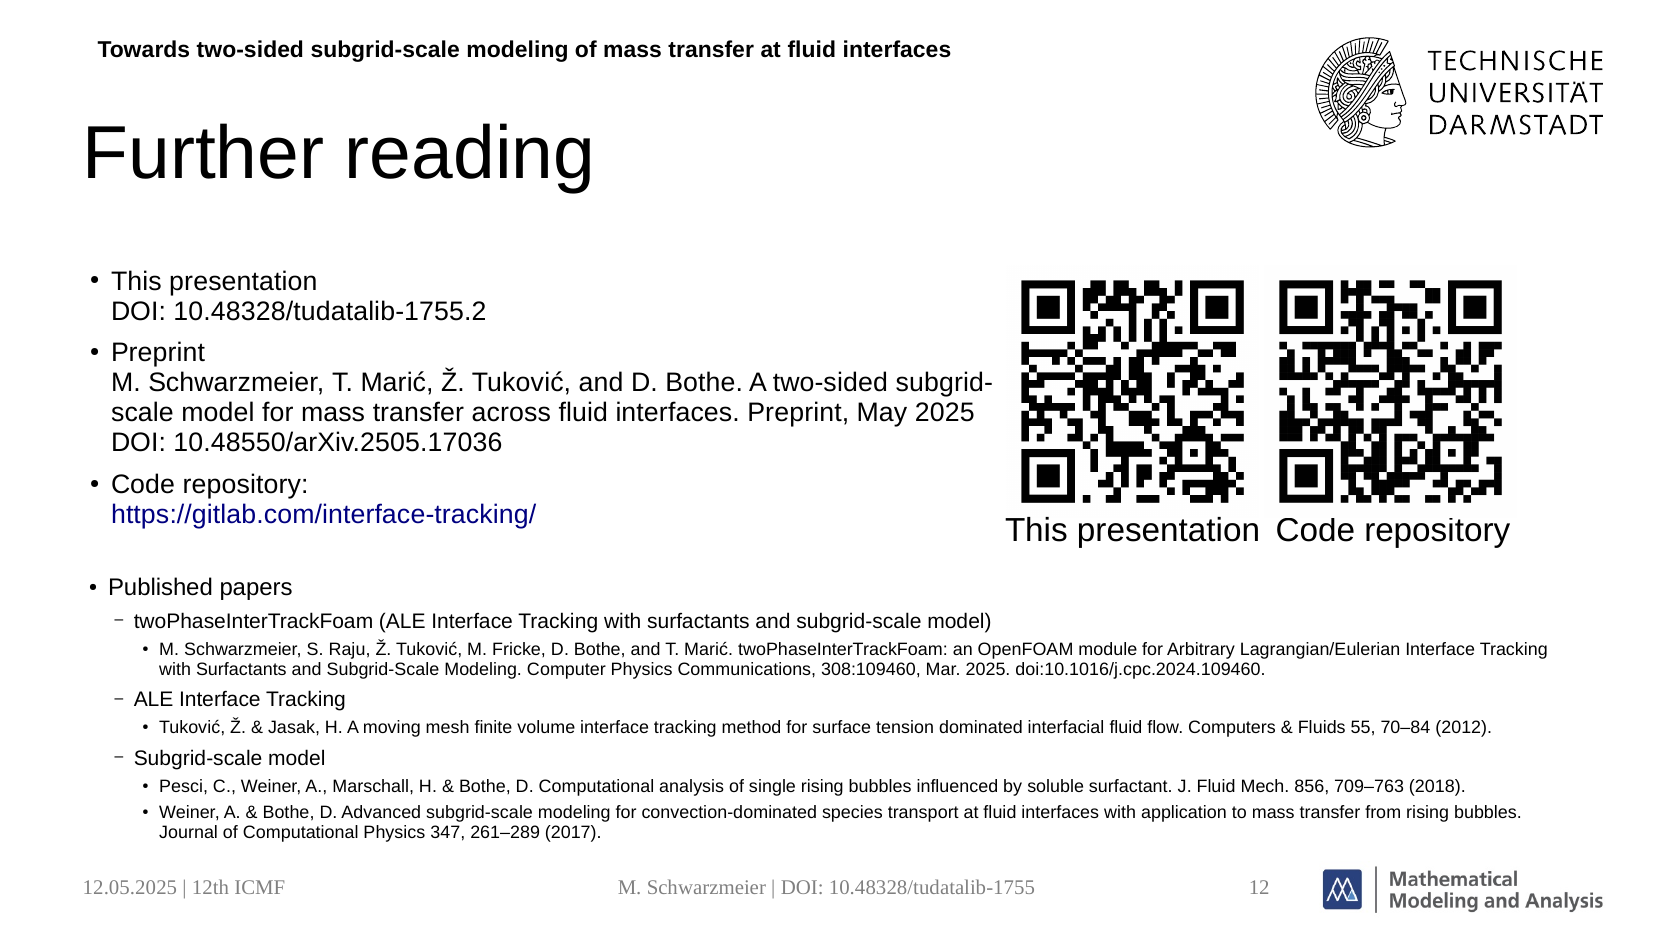

# Further reading
This presentation
DOI: 10.48328/tudatalib-1755.2
Preprint
M. Schwarzmeier, T. Marić, Ž. Tuković, and D. Bothe. A two-sided subgrid-scale model for mass transfer across fluid interfaces. Preprint, May 2025
DOI: 10.48550/arXiv.2505.17036
Code repository:
https://gitlab.com/interface-tracking/
This presentation
Code repository
Published papers
twoPhaseInterTrackFoam (ALE Interface Tracking with surfactants and subgrid-scale model)
M. Schwarzmeier, S. Raju, Ž. Tuković, M. Fricke, D. Bothe, and T. Marić. twoPhaseInterTrackFoam: an OpenFOAM module for Arbitrary Lagrangian/Eulerian Interface Tracking with Surfactants and Subgrid-Scale Modeling. Computer Physics Communications, 308:109460, Mar. 2025. doi:10.1016/j.cpc.2024.109460.
ALE Interface Tracking
Tuković, Ž. & Jasak, H. A moving mesh finite volume interface tracking method for surface tension dominated interfacial fluid flow. Computers & Fluids 55, 70–84 (2012).
Subgrid-scale model
Pesci, C., Weiner, A., Marschall, H. & Bothe, D. Computational analysis of single rising bubbles influenced by soluble surfactant. J. Fluid Mech. 856, 709–763 (2018).
Weiner, A. & Bothe, D. Advanced subgrid-scale modeling for convection-dominated species transport at fluid interfaces with application to mass transfer from rising bubbles. Journal of Computational Physics 347, 261–289 (2017).
12.05.2025 | 12th ICMF
M. Schwarzmeier | DOI: 10.48328/tudatalib-1755
12